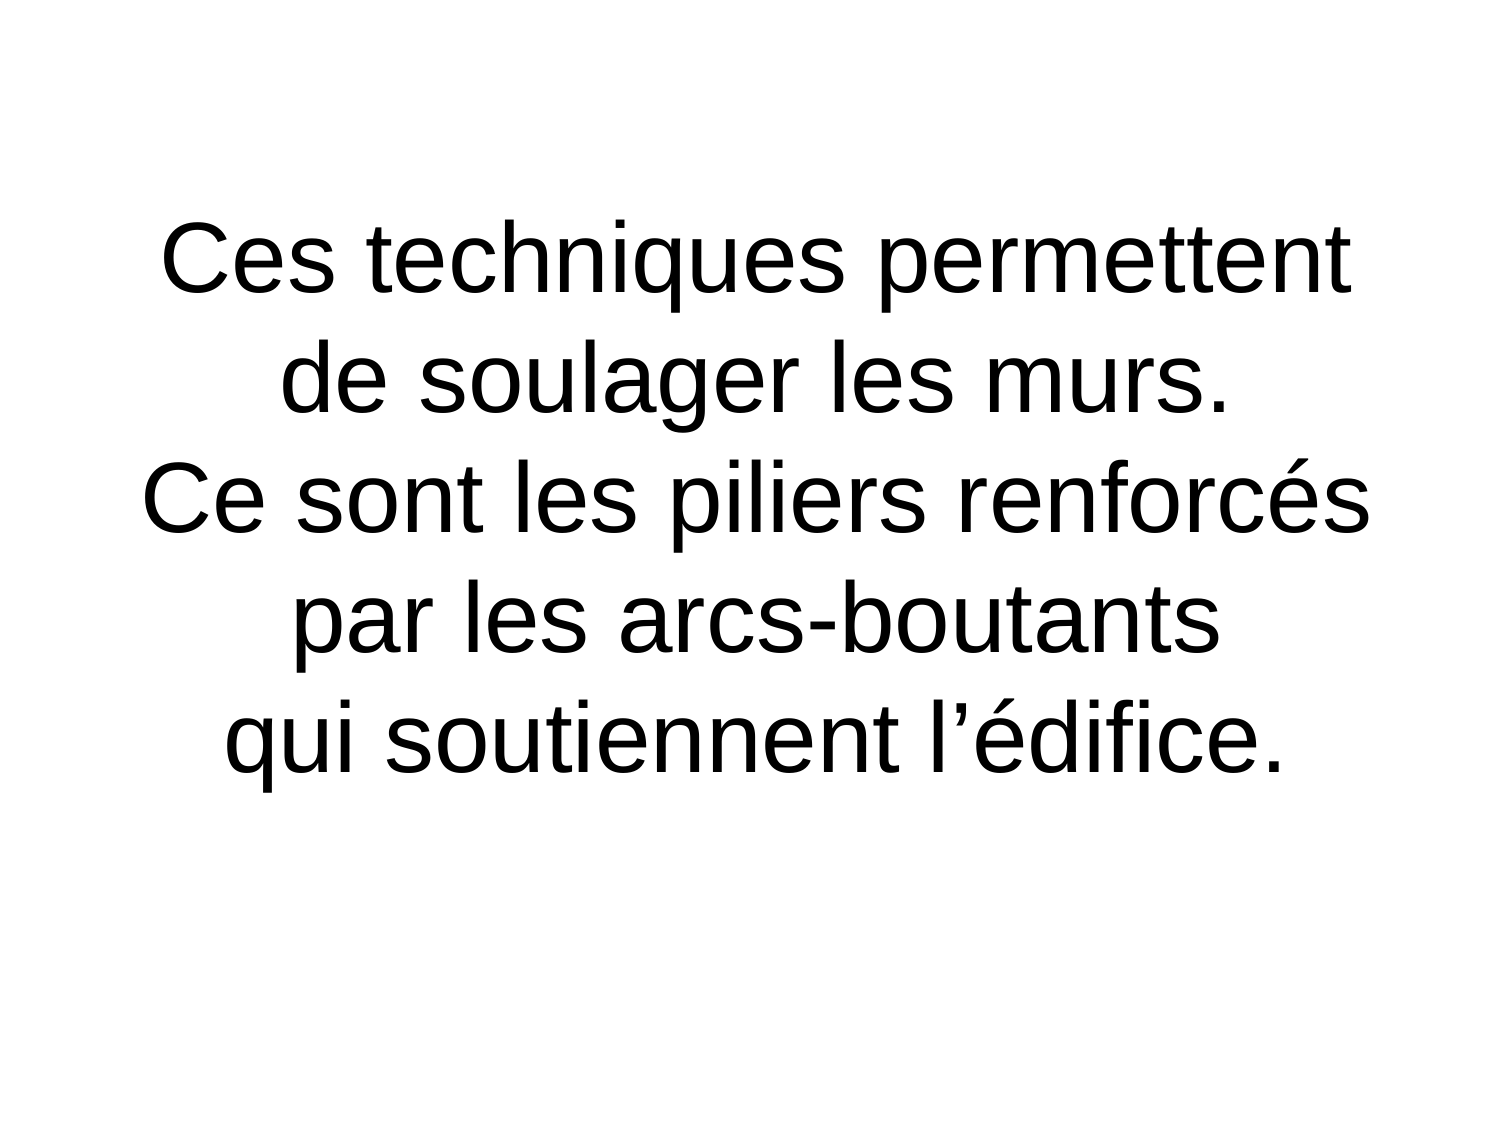

Ces techniques permettent
de soulager les murs.
Ce sont les piliers renforcés
par les arcs-boutants
qui soutiennent l’édifice.